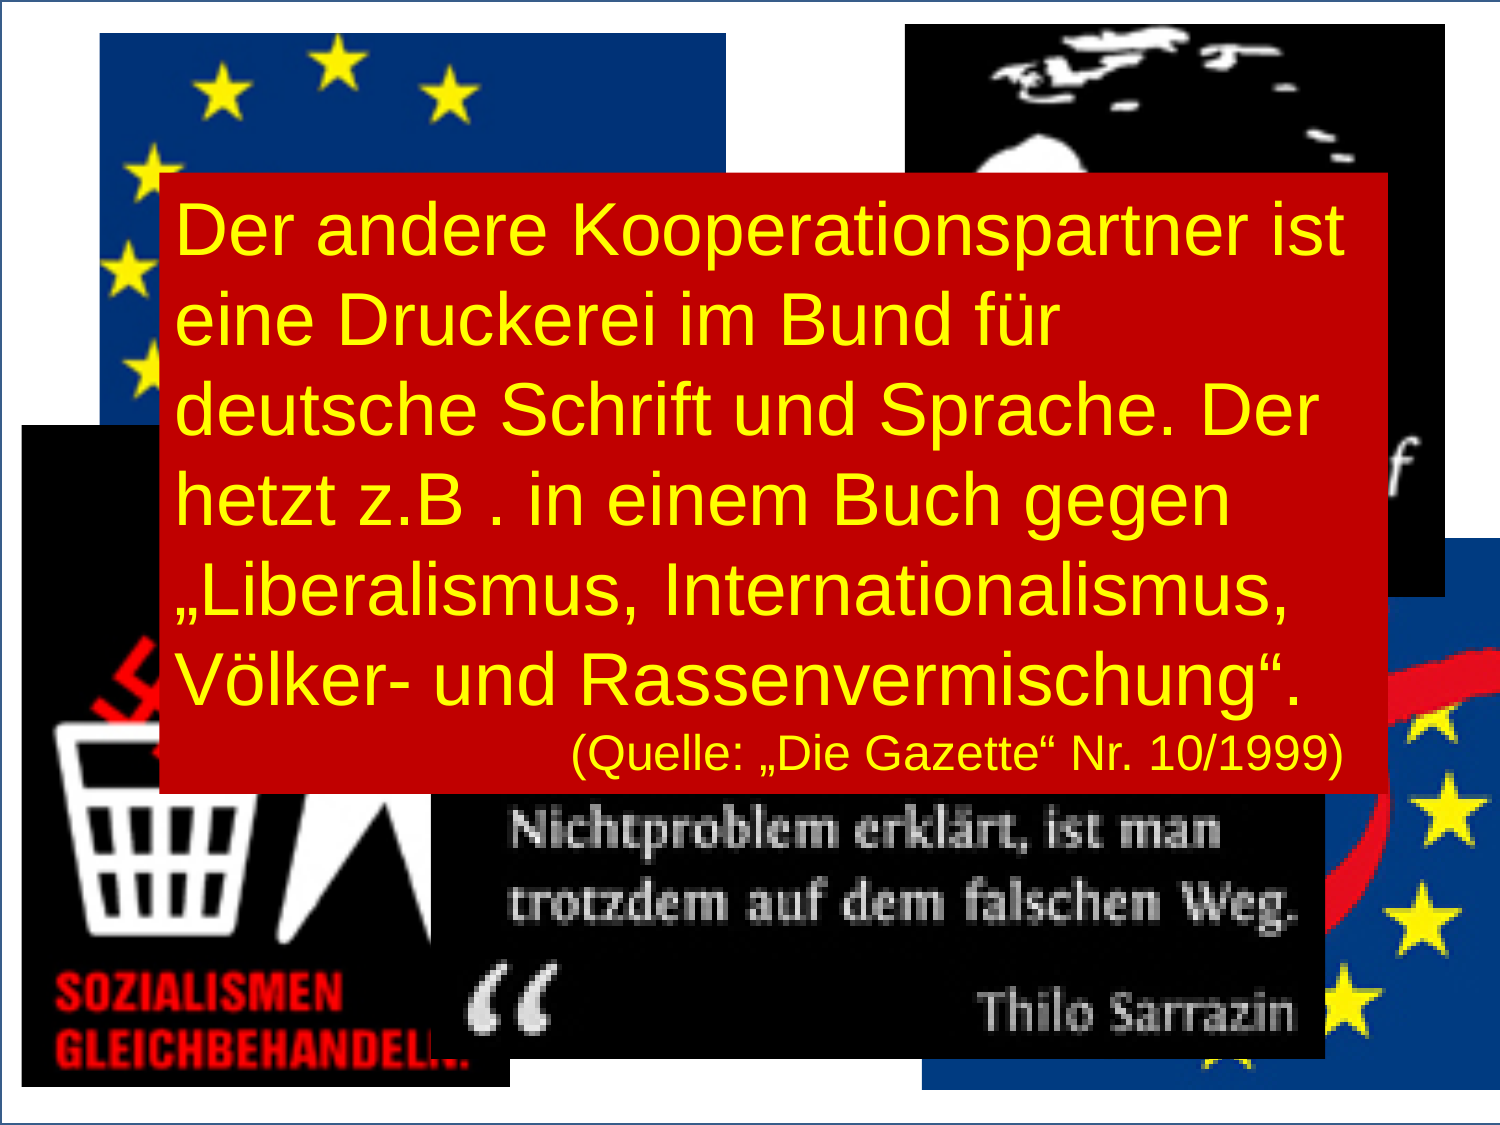

# 2. Klimawandel leugnen
Der andere Kooperationspartner ist eine Druckerei im Bund für deutsche Schrift und Sprache. Der hetzt z.B . in einem Buch gegen „Liberalismus, Internationalismus, Völker- und Rassenvermischung“.
(Quelle: „Die Gazette“ Nr. 10/1999)
2006: Gründung von EIKE (Europäisches Institut für Klima und Energie). Organisiert jährliche Klimaskeptiker_innen-Treffen.
Slogan auf EIKE-Internetseite: „Nicht das Klima ist bedroht, sondern unsere Freiheit!“
2006 bis heute: Entstehung unzähliger klima-skeptischer Blogs und Bücher mit Autoren aus der FDP, aus Verschwörungstheorie-Kreisen oder z.B. aus dem Gentechnik, Atomkraft und Angriffskriege befürwortenden, Sarrazin-lobenden Internetprojekt „Achse des Guten“
2005 trafen sich laut Greenpeace RWE-Lobbyisten mit Chris Horner, klimaskeptischer Lobbyist aus den USA (RWEs Brüsseler Chef-Lobbyist, Markus Becker, bestätigte das Treffen)
Dort wurde ein Strategiepapier vorgestellt, wie RWE eine Allianz schmieden sollte, um die öffentliche Meinung über den Klimawandel zu manipulieren.
In den Folgejahren, wurden genau die empfoh-lenen Punkte umgesetzt, aber so, dass RWEs Finger im Spiel nicht erkennbar wurden.